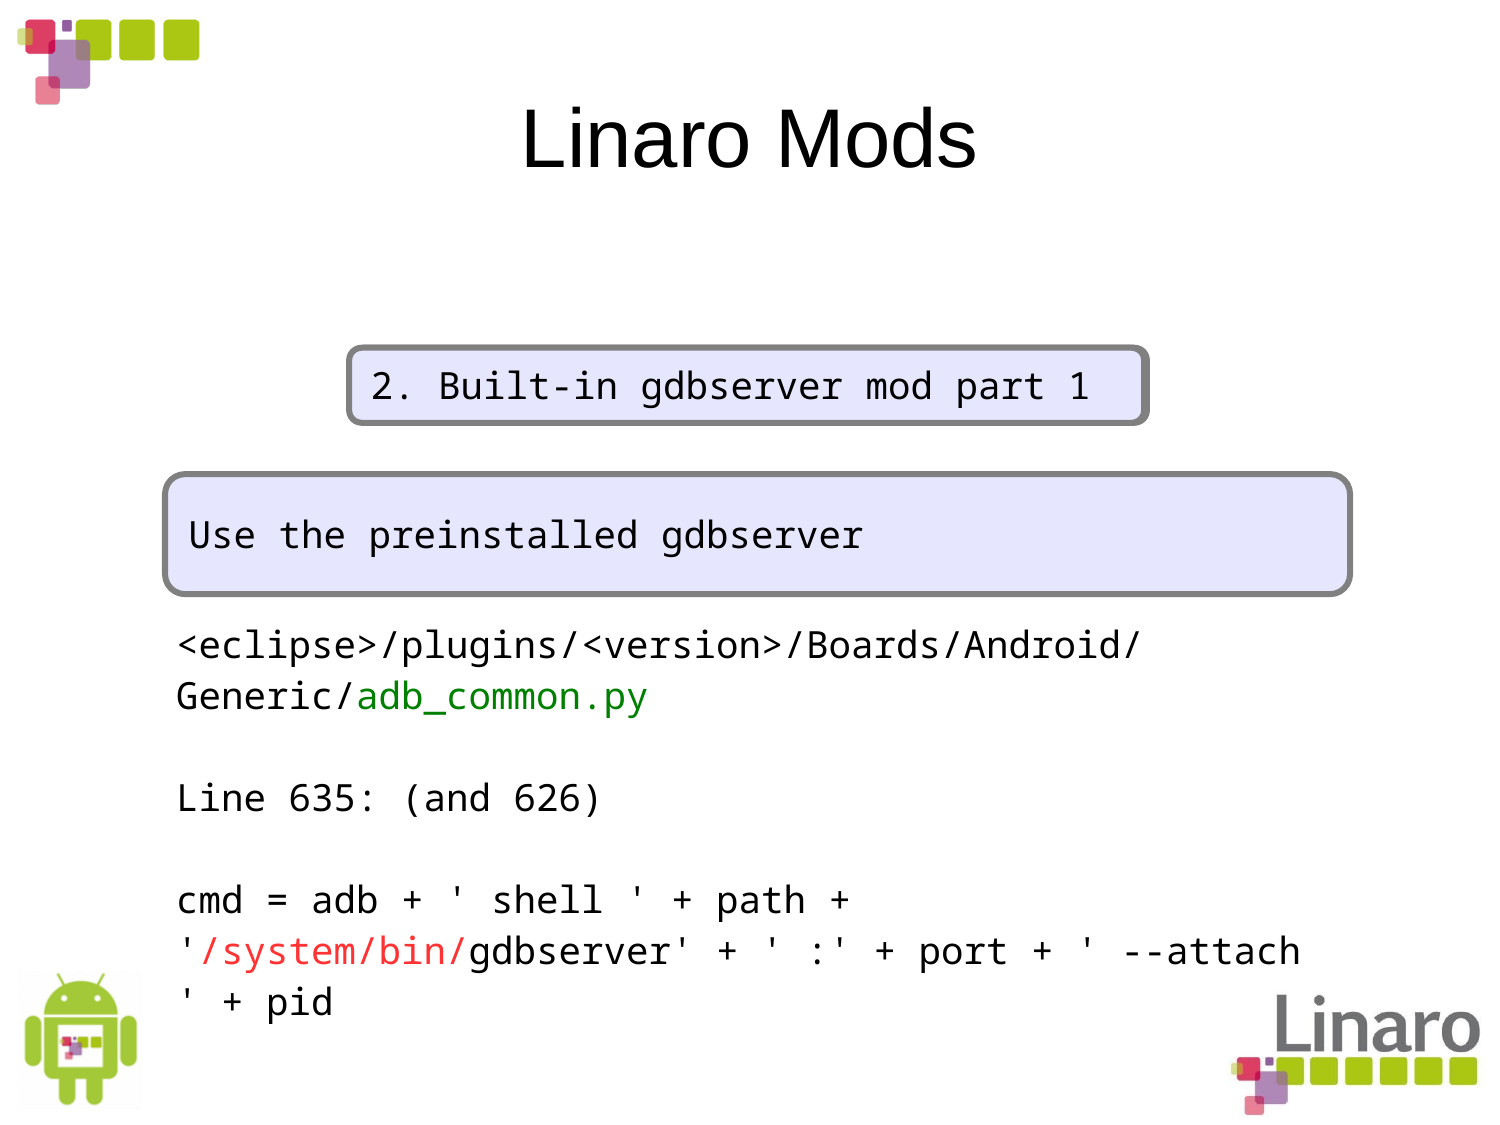

# Linaro Mods
2. Built-in gdbserver mod part 1
1. Reinstall App mod
Use the preinstalled gdbserver
<eclipse>/plugins/<version>/Boards/Android/Generic/adb_common.py
Line 635: (and 626)
cmd = adb + ' shell ' + path + '/system/bin/gdbserver' + ' :' + port + ' --attach ' + pid